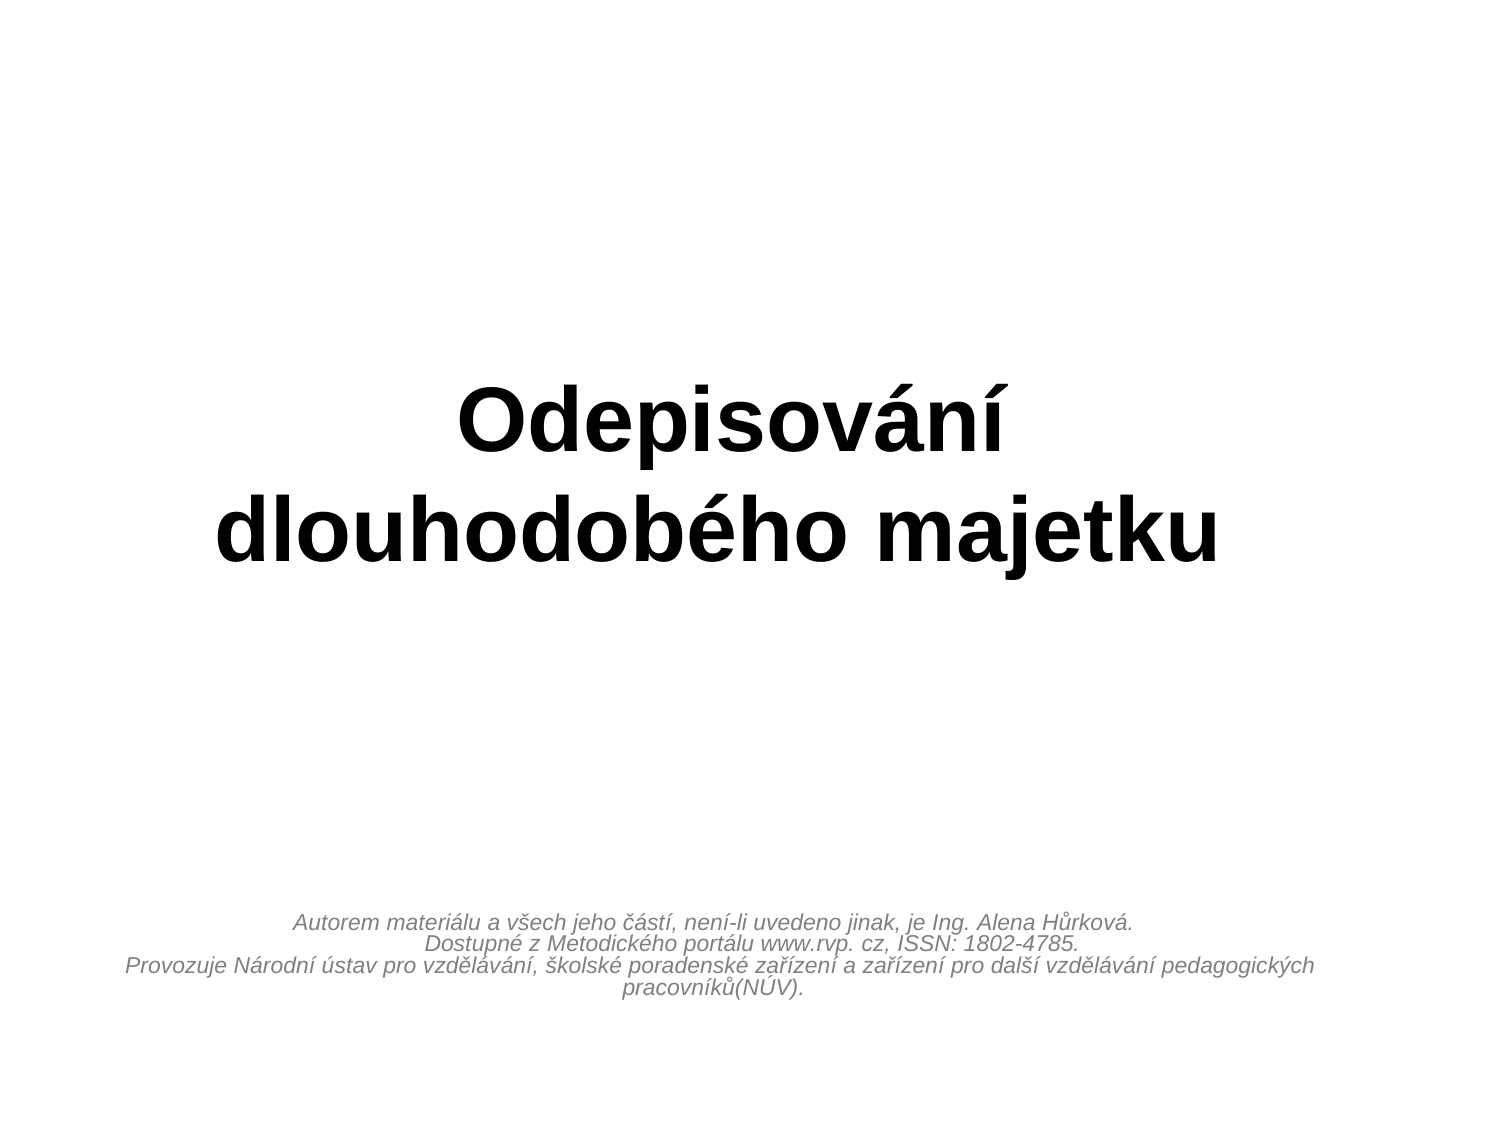

# Odepisování dlouhodobého majetku
 Autorem materiálu a všech jeho částí, není-li uvedeno jinak, je Ing. Alena Hůrková. Dostupné z Metodického portálu www.rvp. cz, ISSN: 1802-4785.
Provozuje Národní ústav pro vzdělávání, školské poradenské zařízení a zařízení pro další vzdělávání pedagogických pracovníků(NÚV).